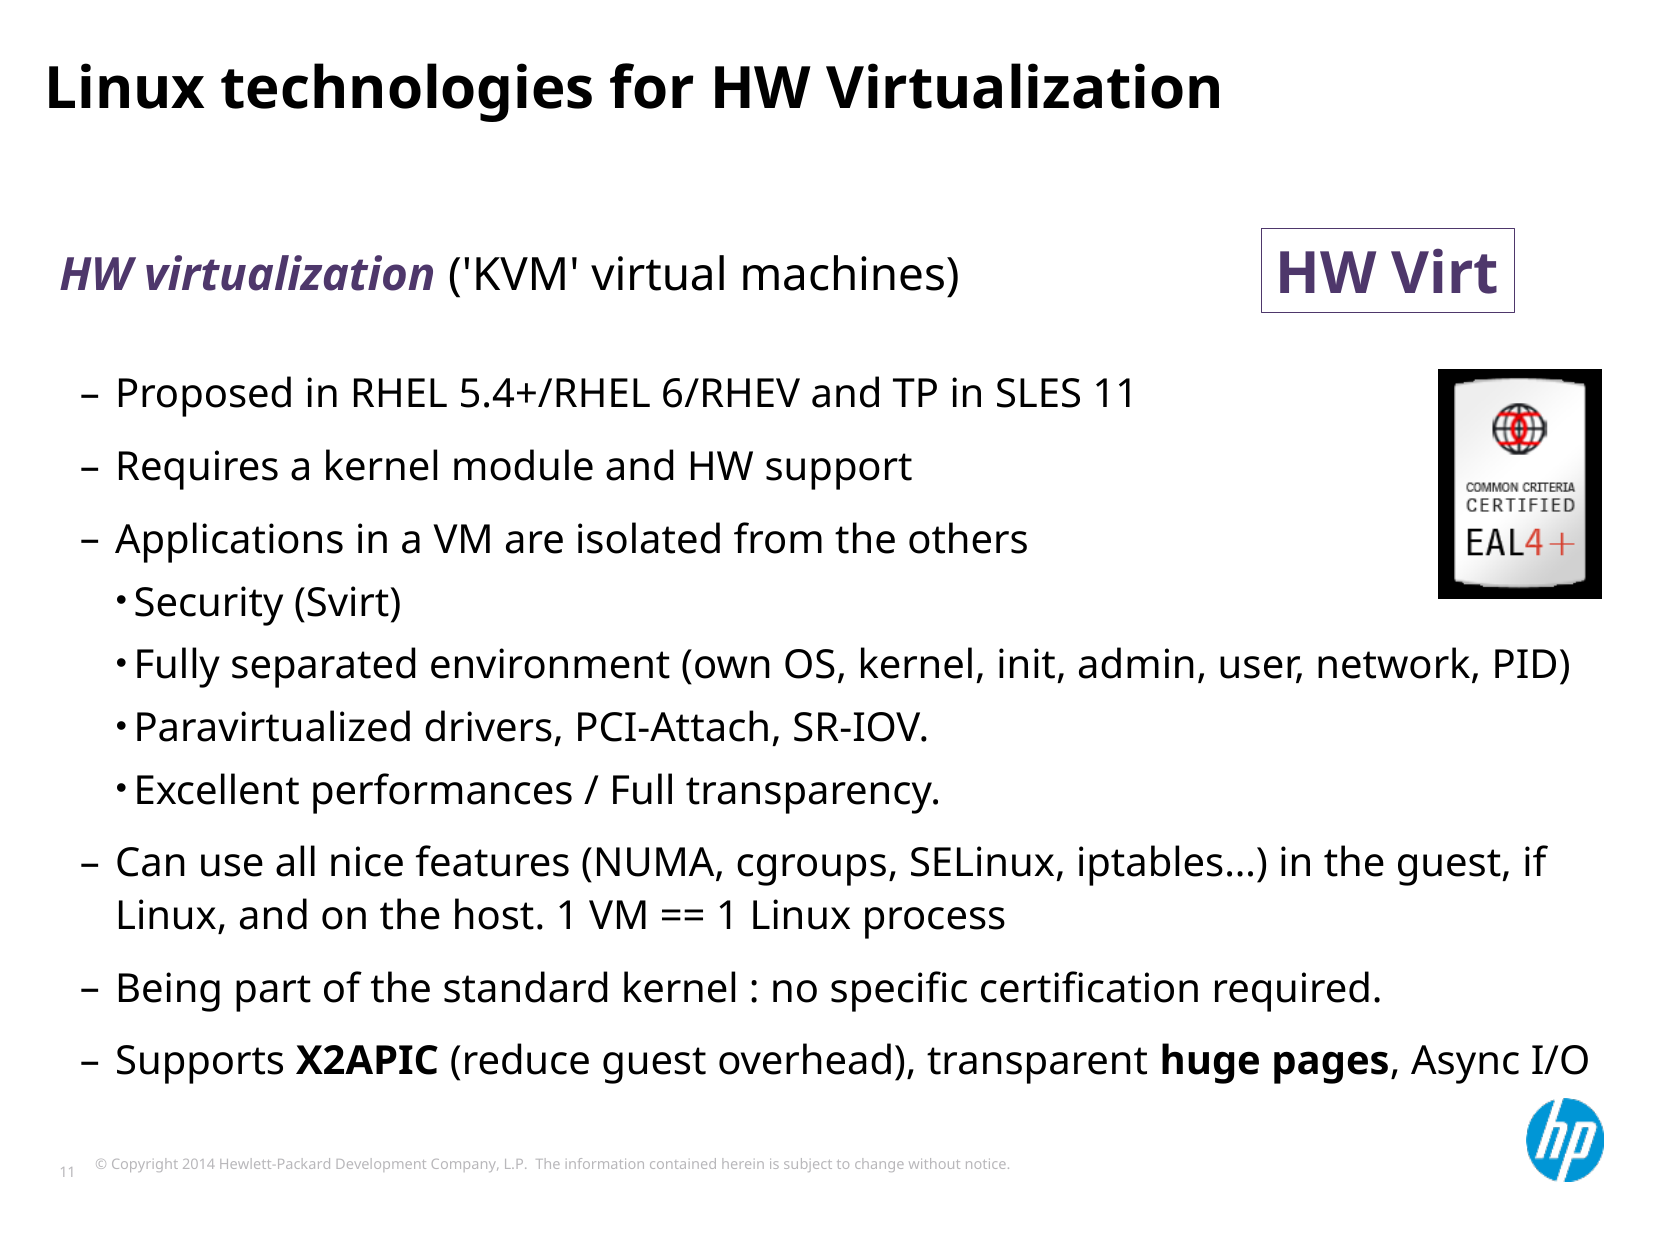

# Linux technologies for HW Virtualization
HW Virt
HW virtualization ('KVM' virtual machines)
Proposed in RHEL 5.4+/RHEL 6/RHEV and TP in SLES 11
Requires a kernel module and HW support
Applications in a VM are isolated from the others
Security (Svirt)
Fully separated environment (own OS, kernel, init, admin, user, network, PID)
Paravirtualized drivers, PCI-Attach, SR-IOV.
Excellent performances / Full transparency.
Can use all nice features (NUMA, cgroups, SELinux, iptables…) in the guest, if Linux, and on the host. 1 VM == 1 Linux process
Being part of the standard kernel : no specific certification required.
Supports X2APIC (reduce guest overhead), transparent huge pages, Async I/O